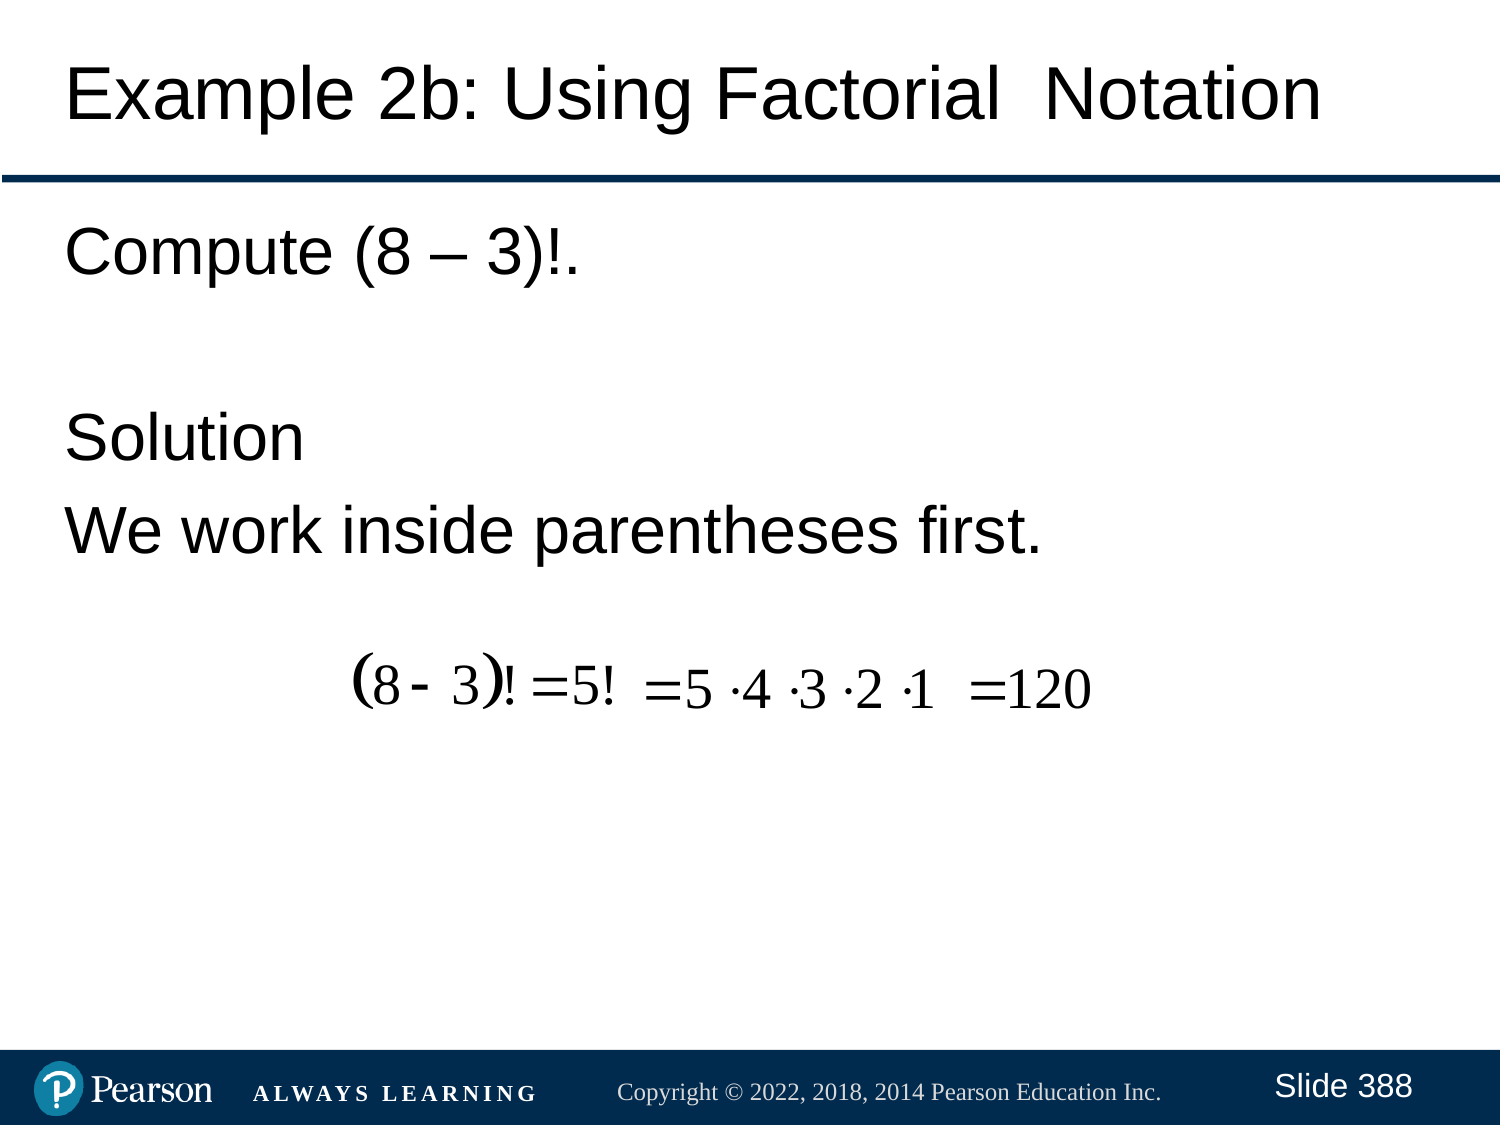

# Example 2b: Using Factorial Notation
Compute (8 – 3)!.
Solution
We work inside parentheses first.